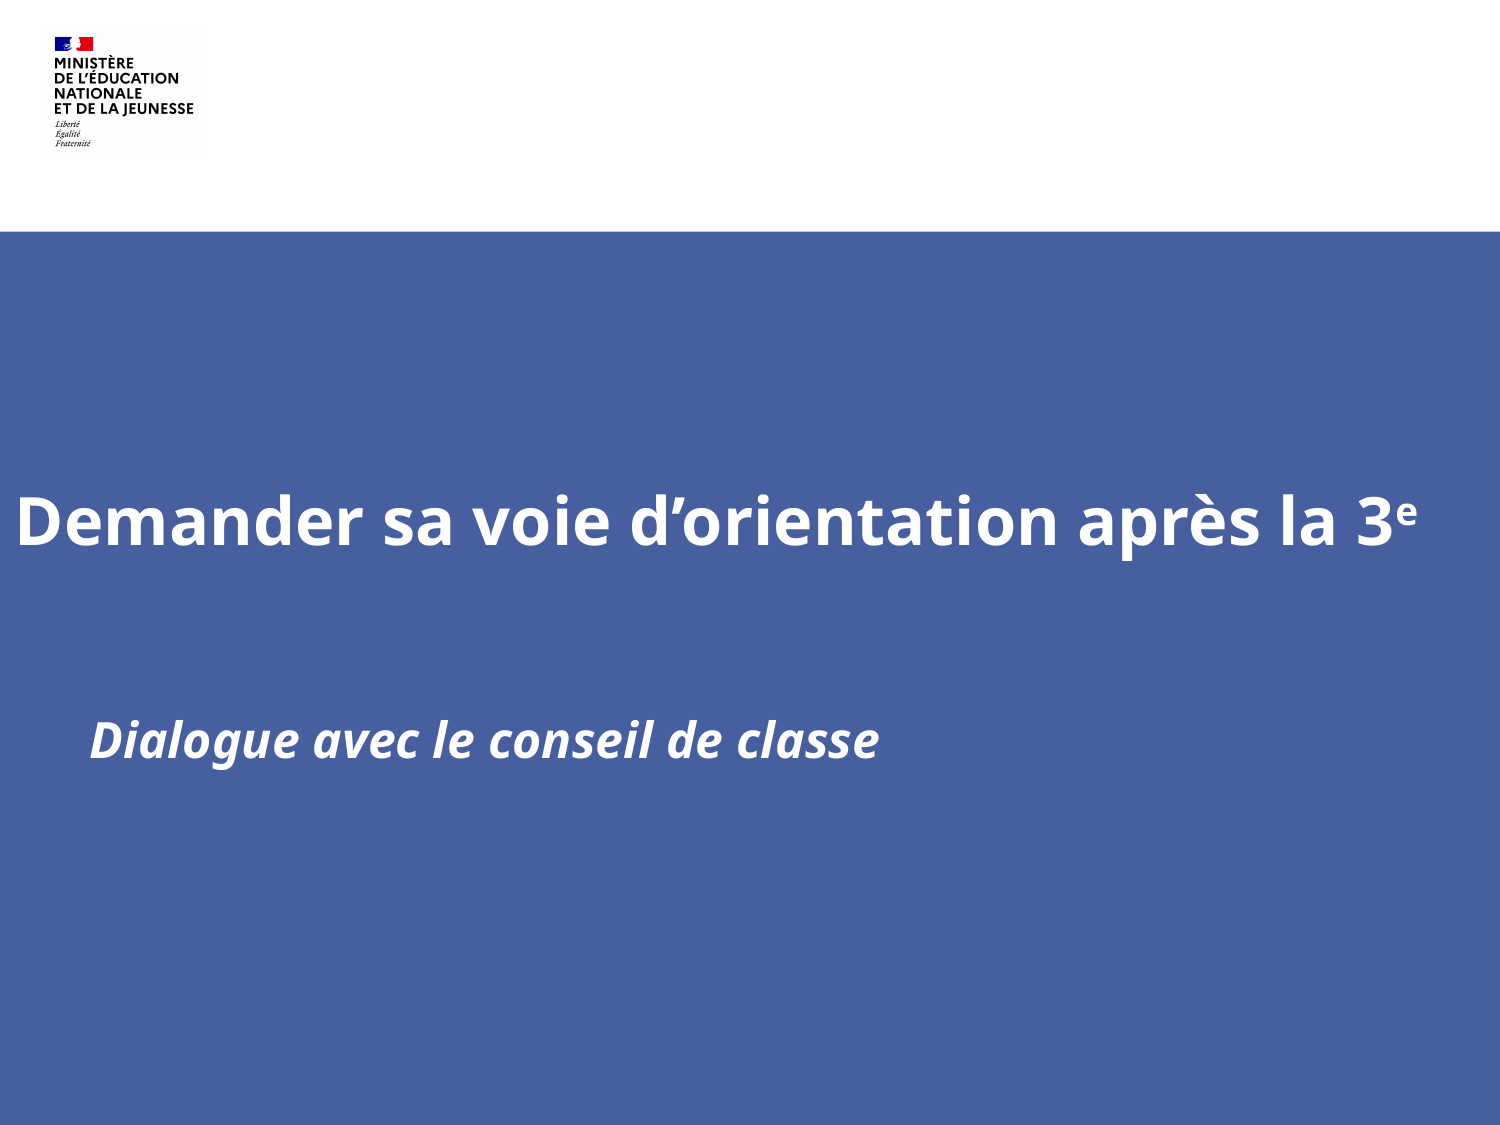

Demander sa voie d’orientation après la 3e
Dialogue avec le conseil de classe
2023-2024